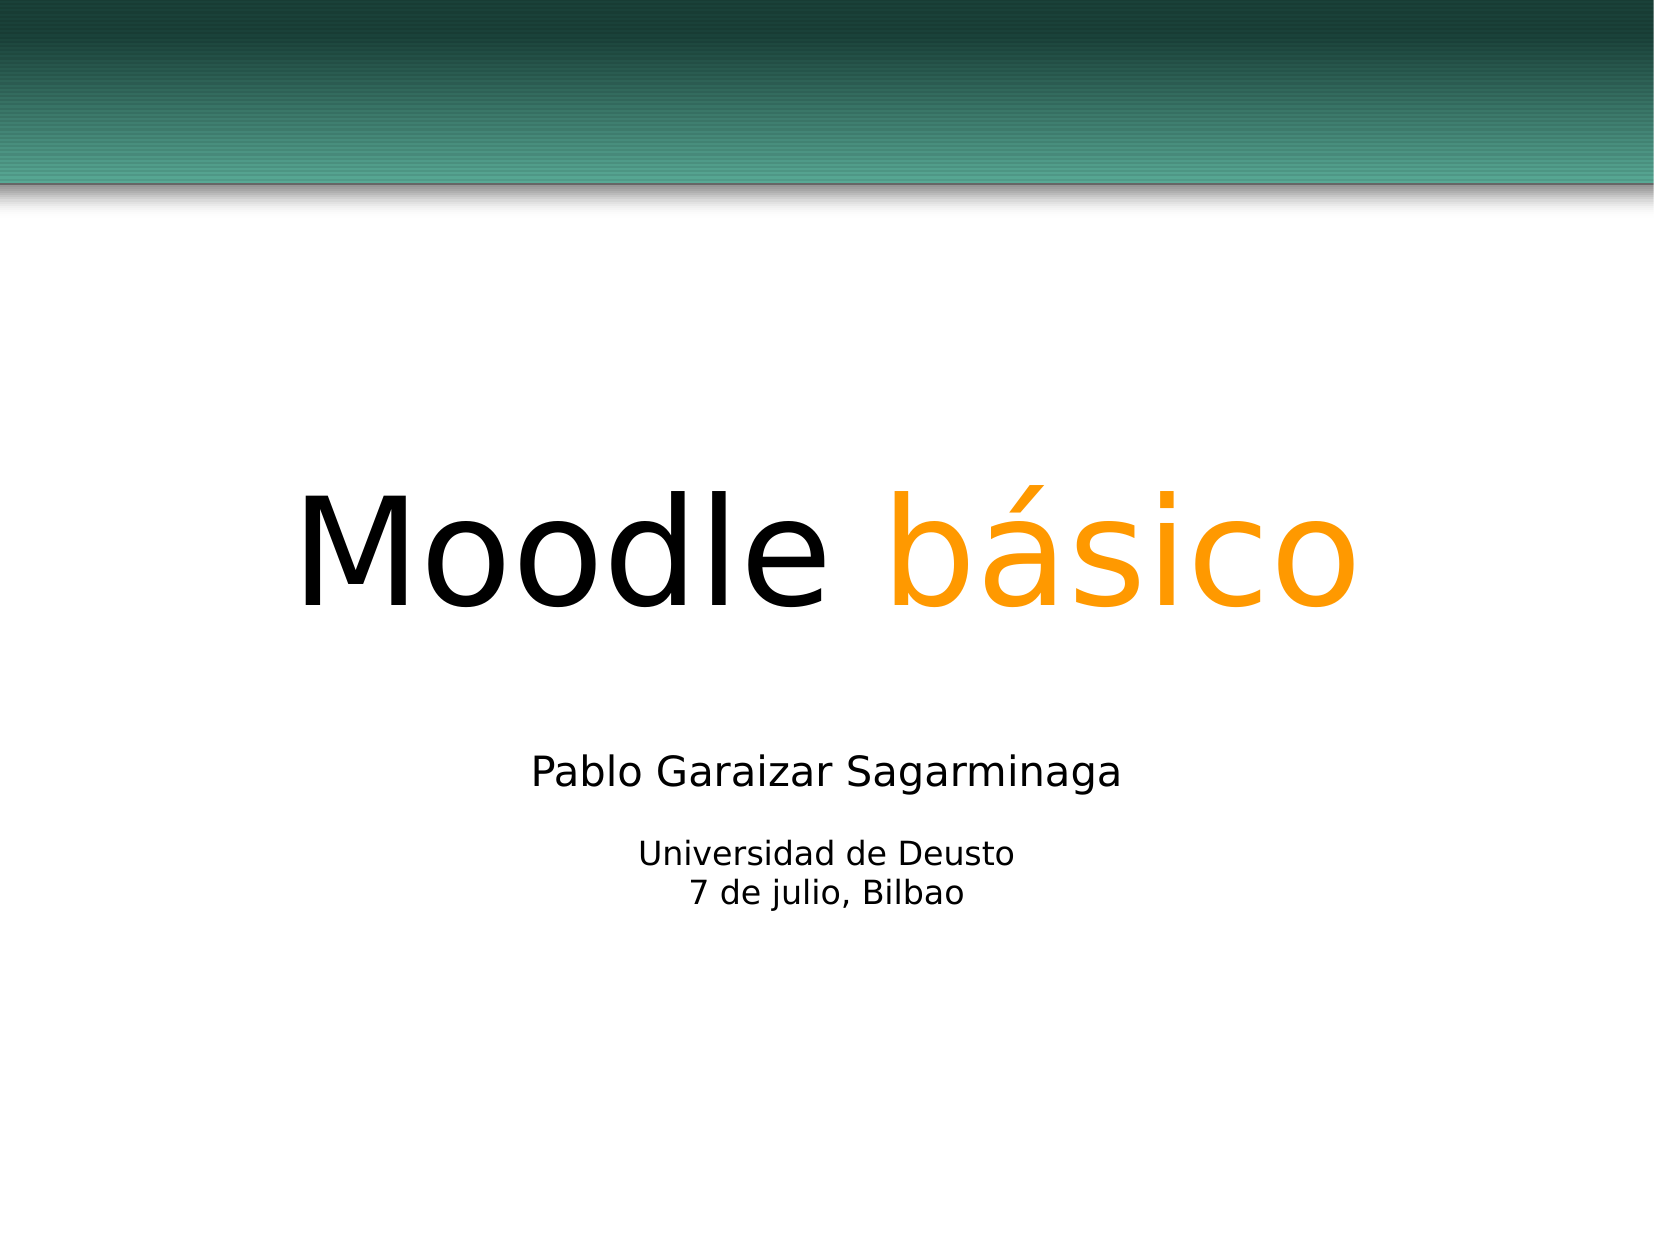

# Moodle básico Pablo Garaizar Sagarminaga Universidad de Deusto 7 de julio, Bilbao